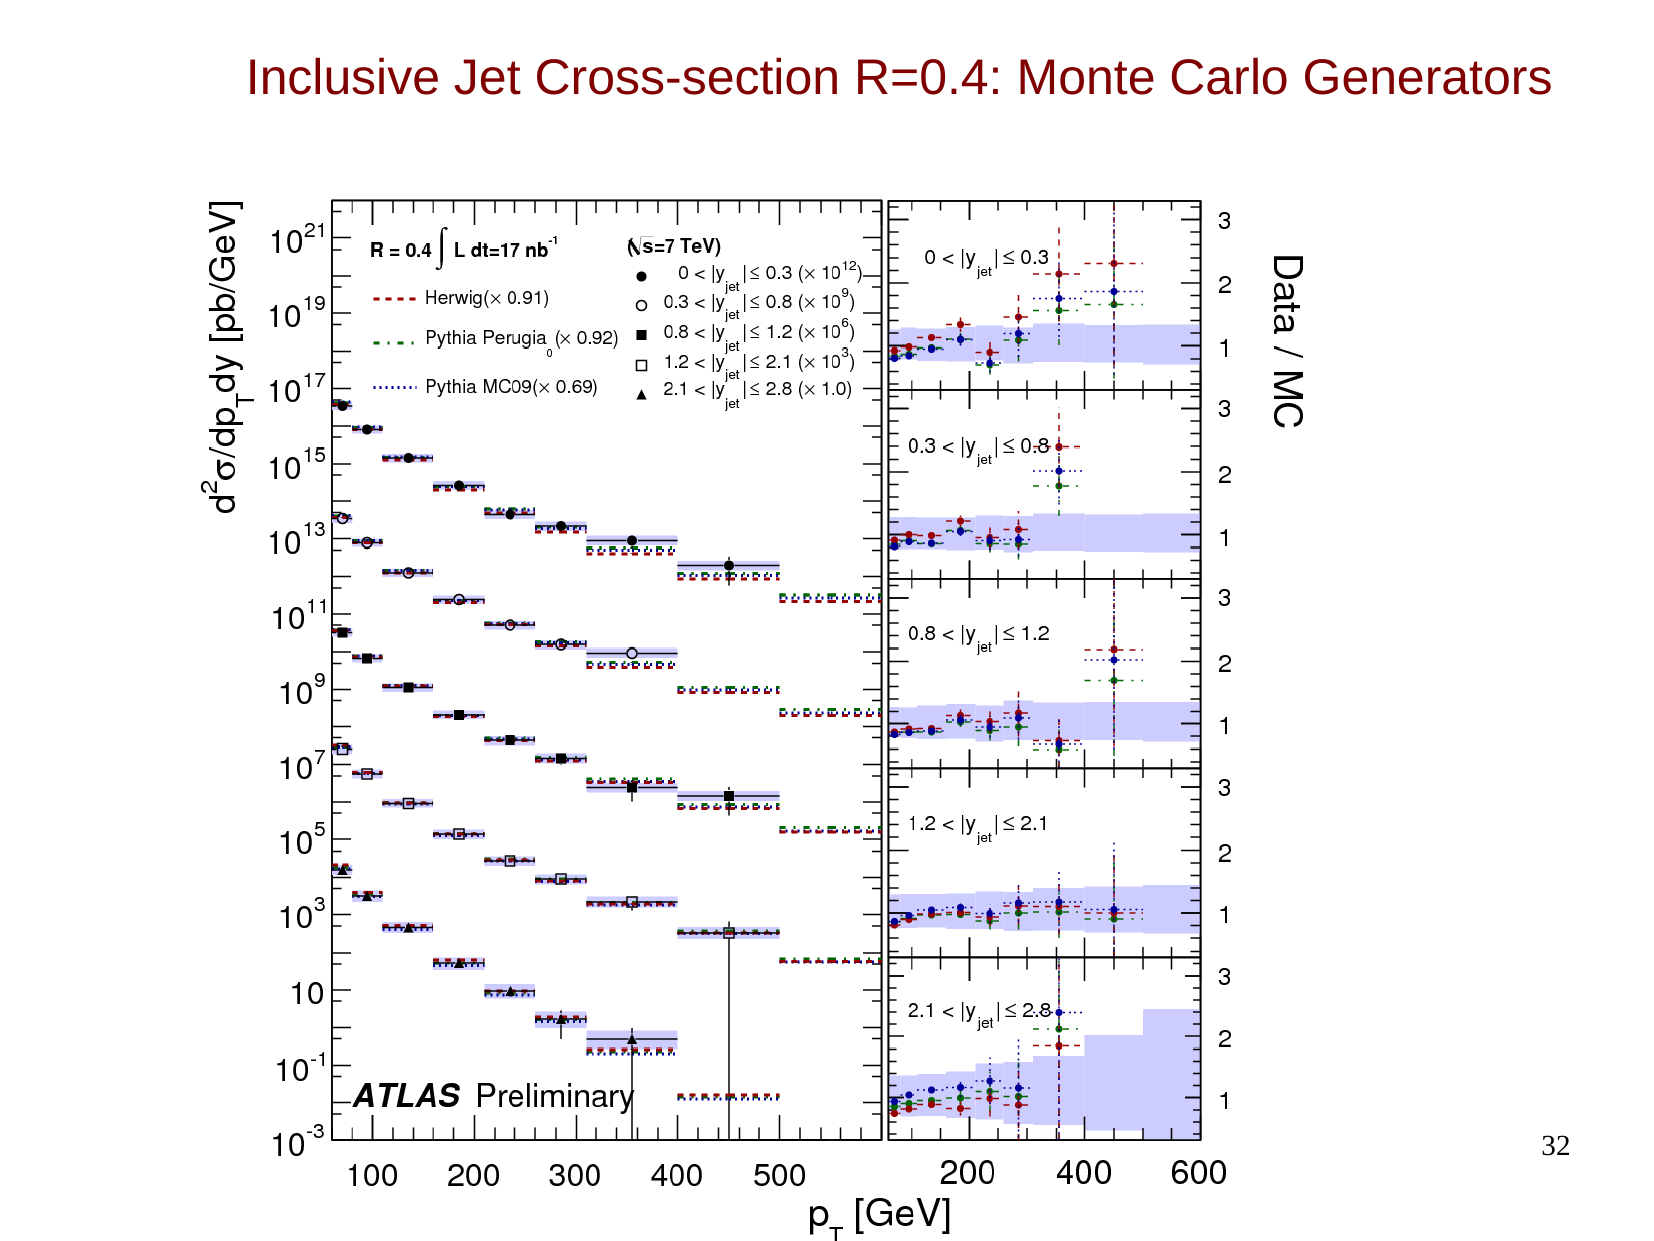

Inclusive Jet Cross-section R=0.4: Monte Carlo Generators
32